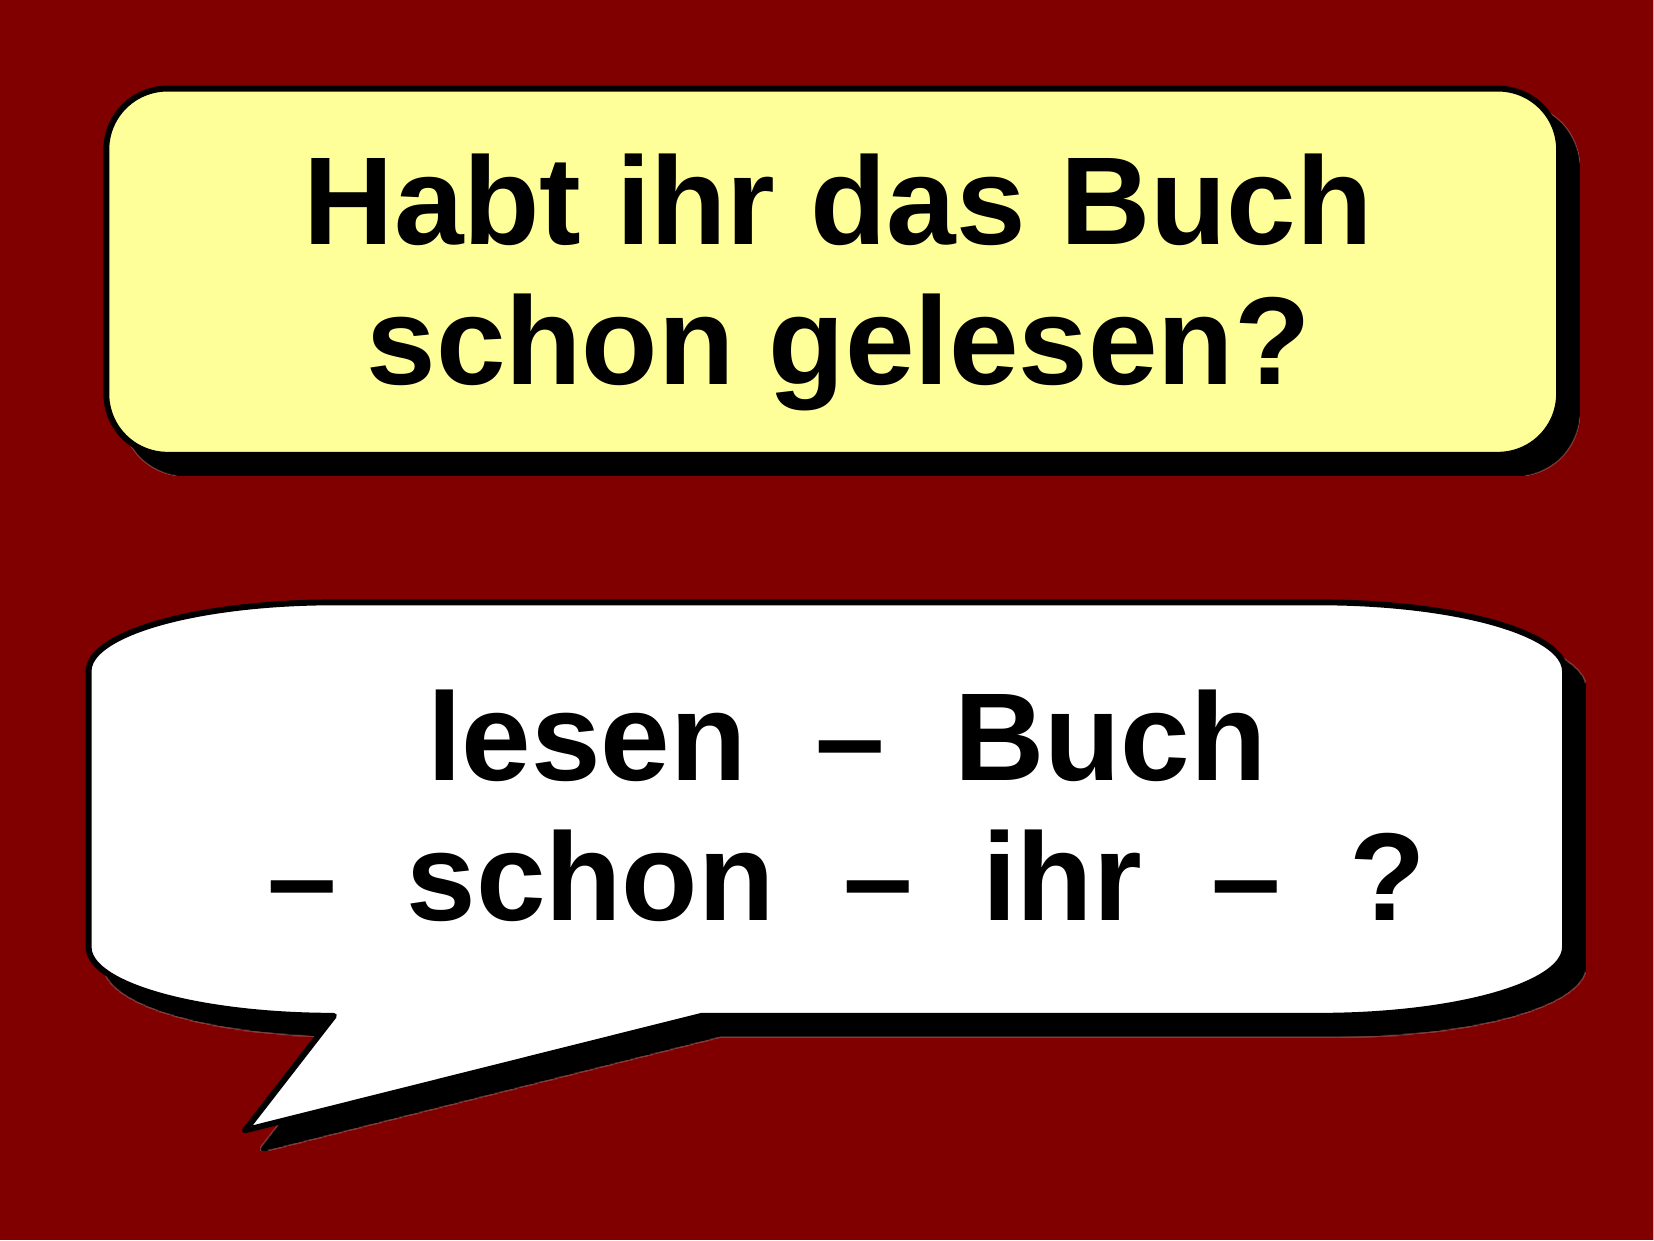

Habt ihr das Buch schon gelesen?
lesen – Buch
– schon – ihr – ?